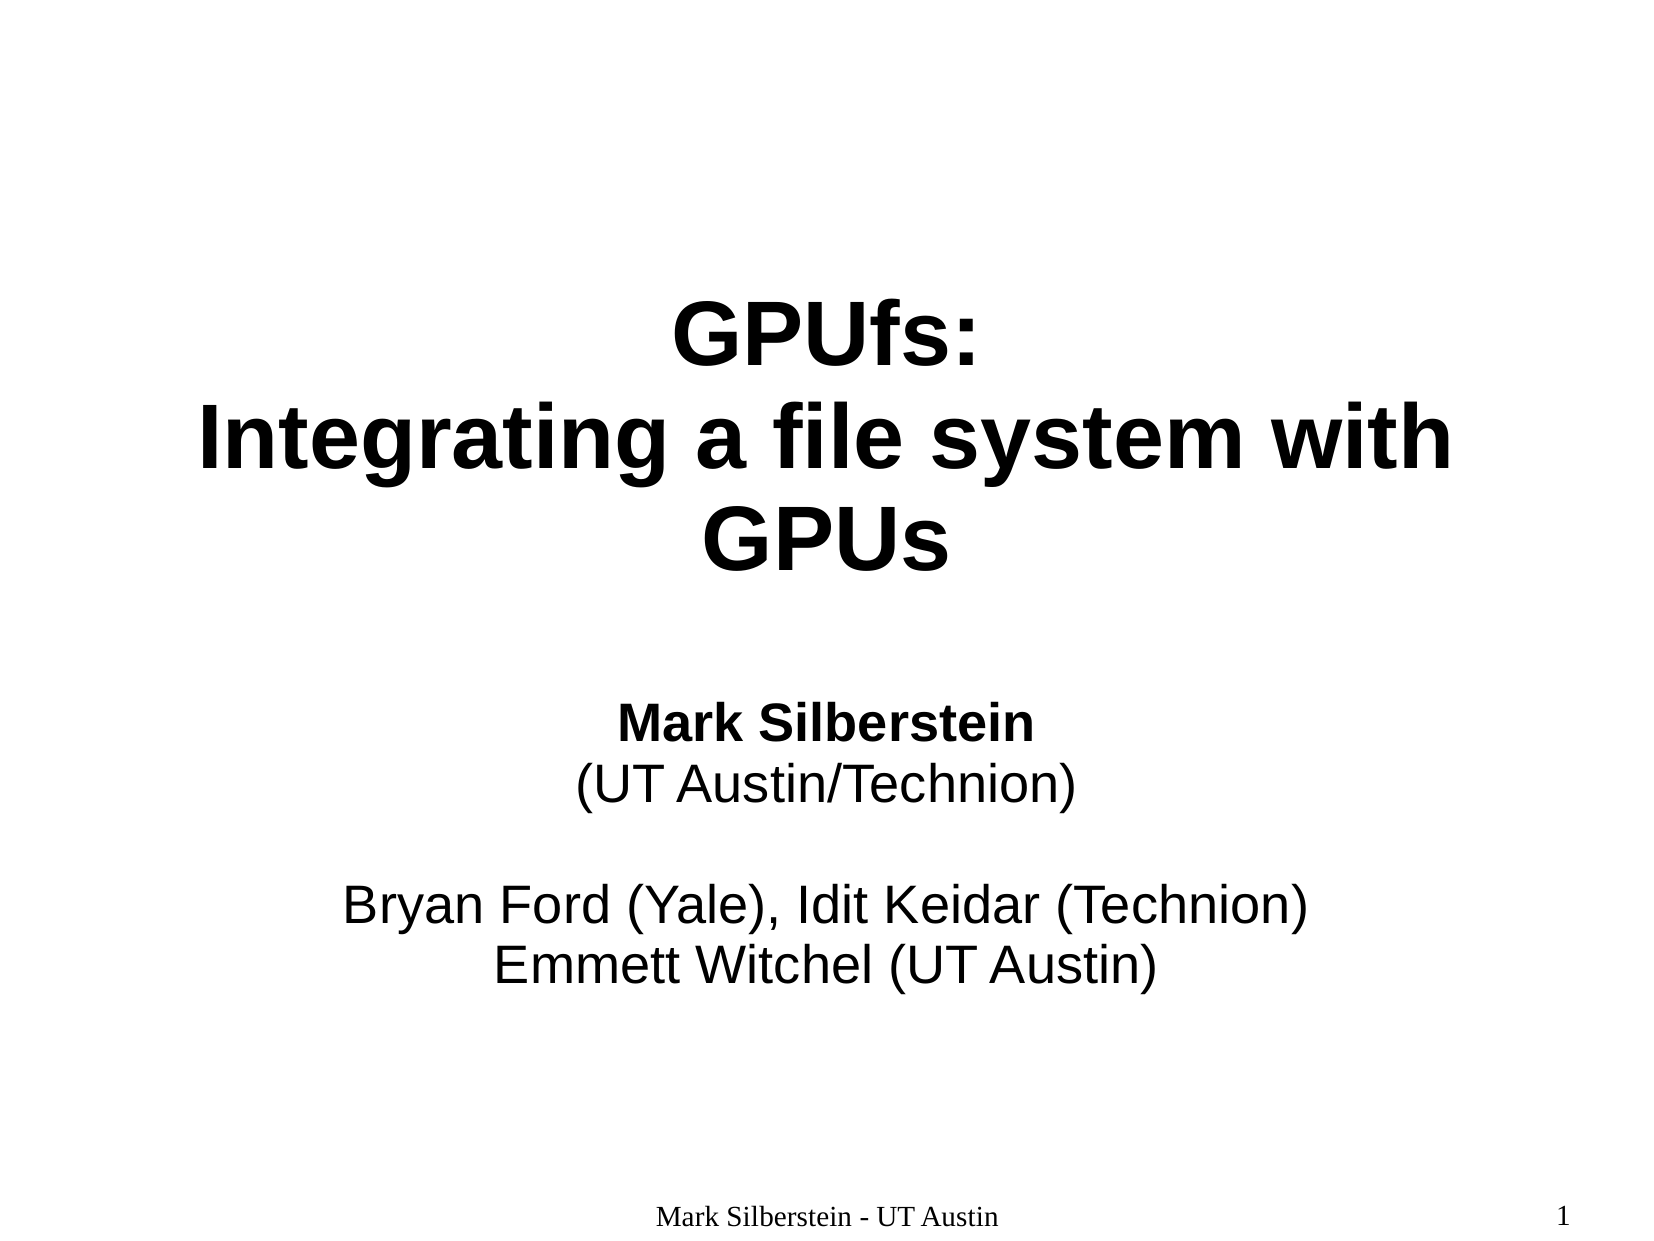

#
GPUfs:
Integrating a file system with GPUs
Mark Silberstein
(UT Austin/Technion)
Bryan Ford (Yale), Idit Keidar (Technion)
Emmett Witchel (UT Austin)
1
Mark Silberstein - UT Austin